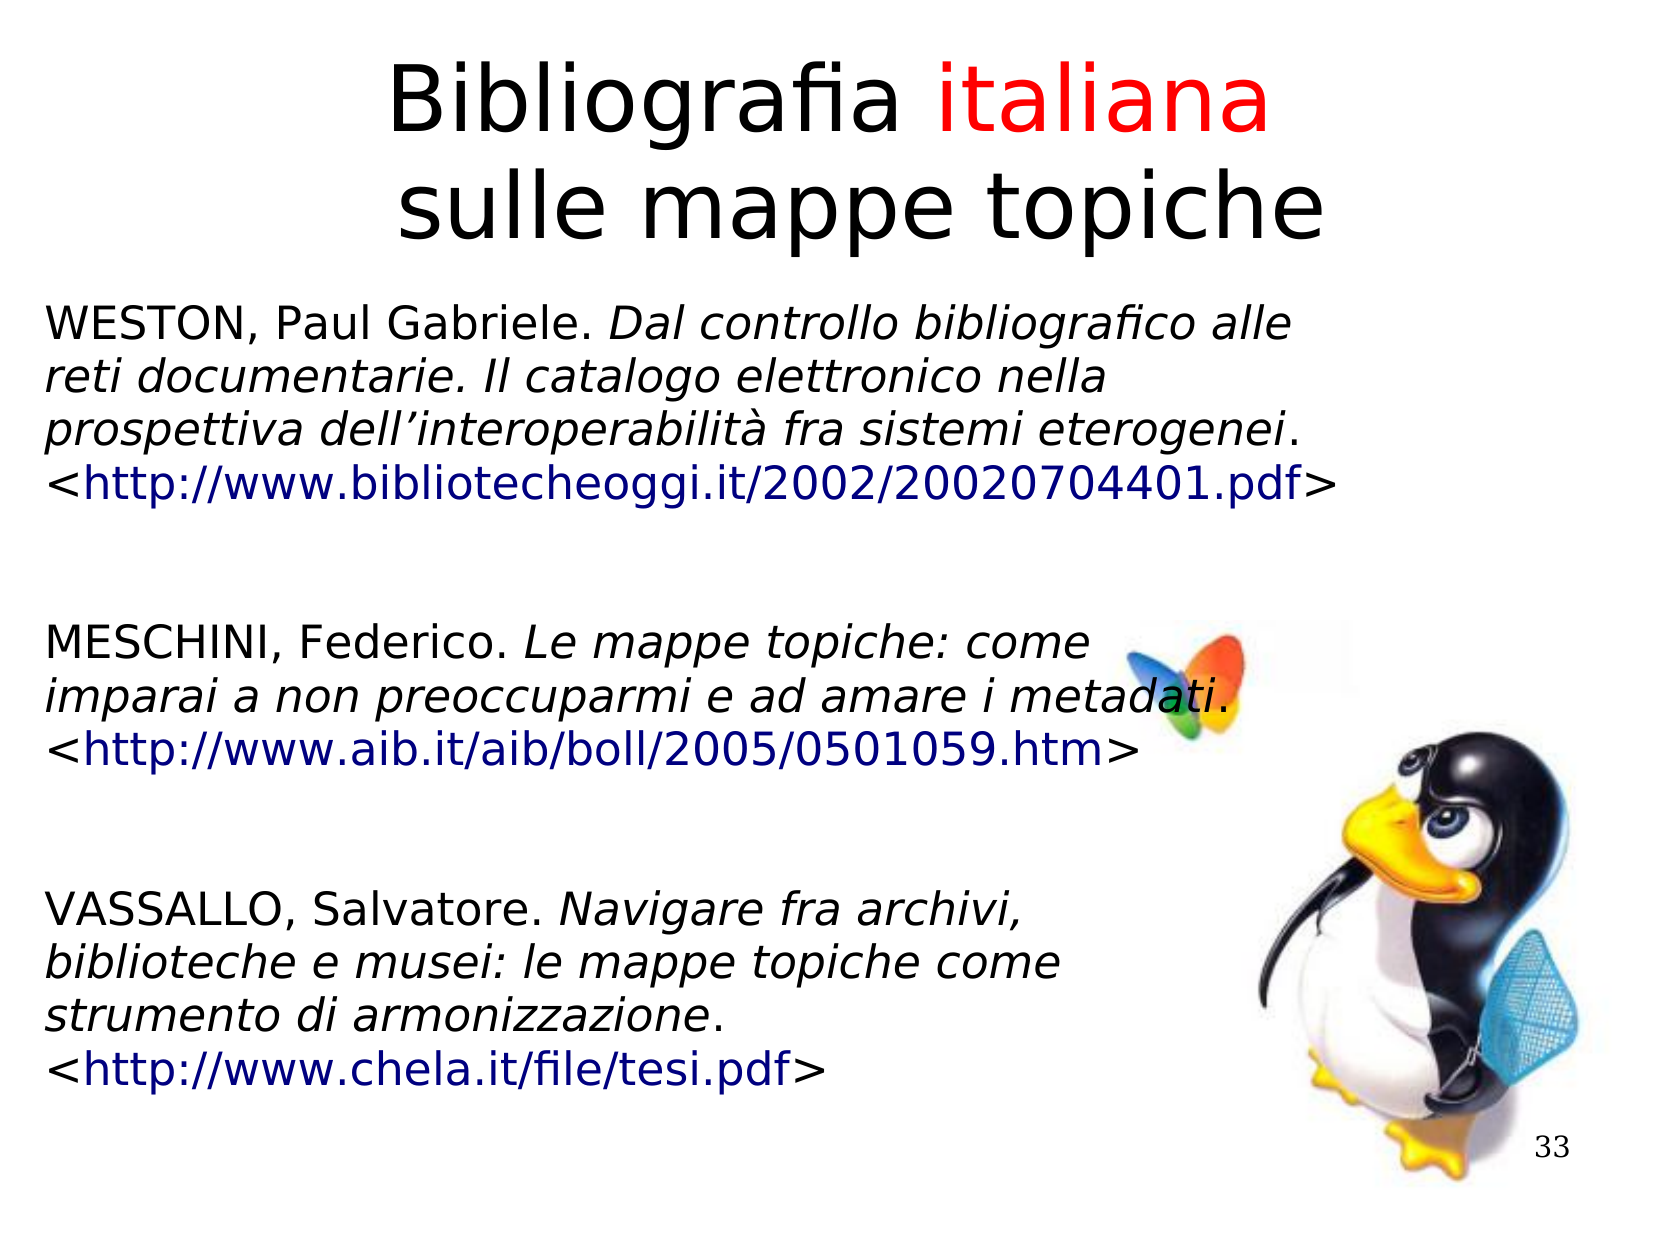

# Bibliografia italiana sulle mappe topiche
WESTON, Paul Gabriele. Dal controllo bibliografico alle reti documentarie. Il catalogo elettronico nella prospettiva dell’interoperabilità fra sistemi eterogenei. <http://www.bibliotecheoggi.it/2002/20020704401.pdf>
MESCHINI, Federico. Le mappe topiche: come imparai a non preoccuparmi e ad amare i metadati. <http://www.aib.it/aib/boll/2005/0501059.htm>
VASSALLO, Salvatore. Navigare fra archivi, biblioteche e musei: le mappe topiche come strumento di armonizzazione.
<http://www.chela.it/file/tesi.pdf>
33